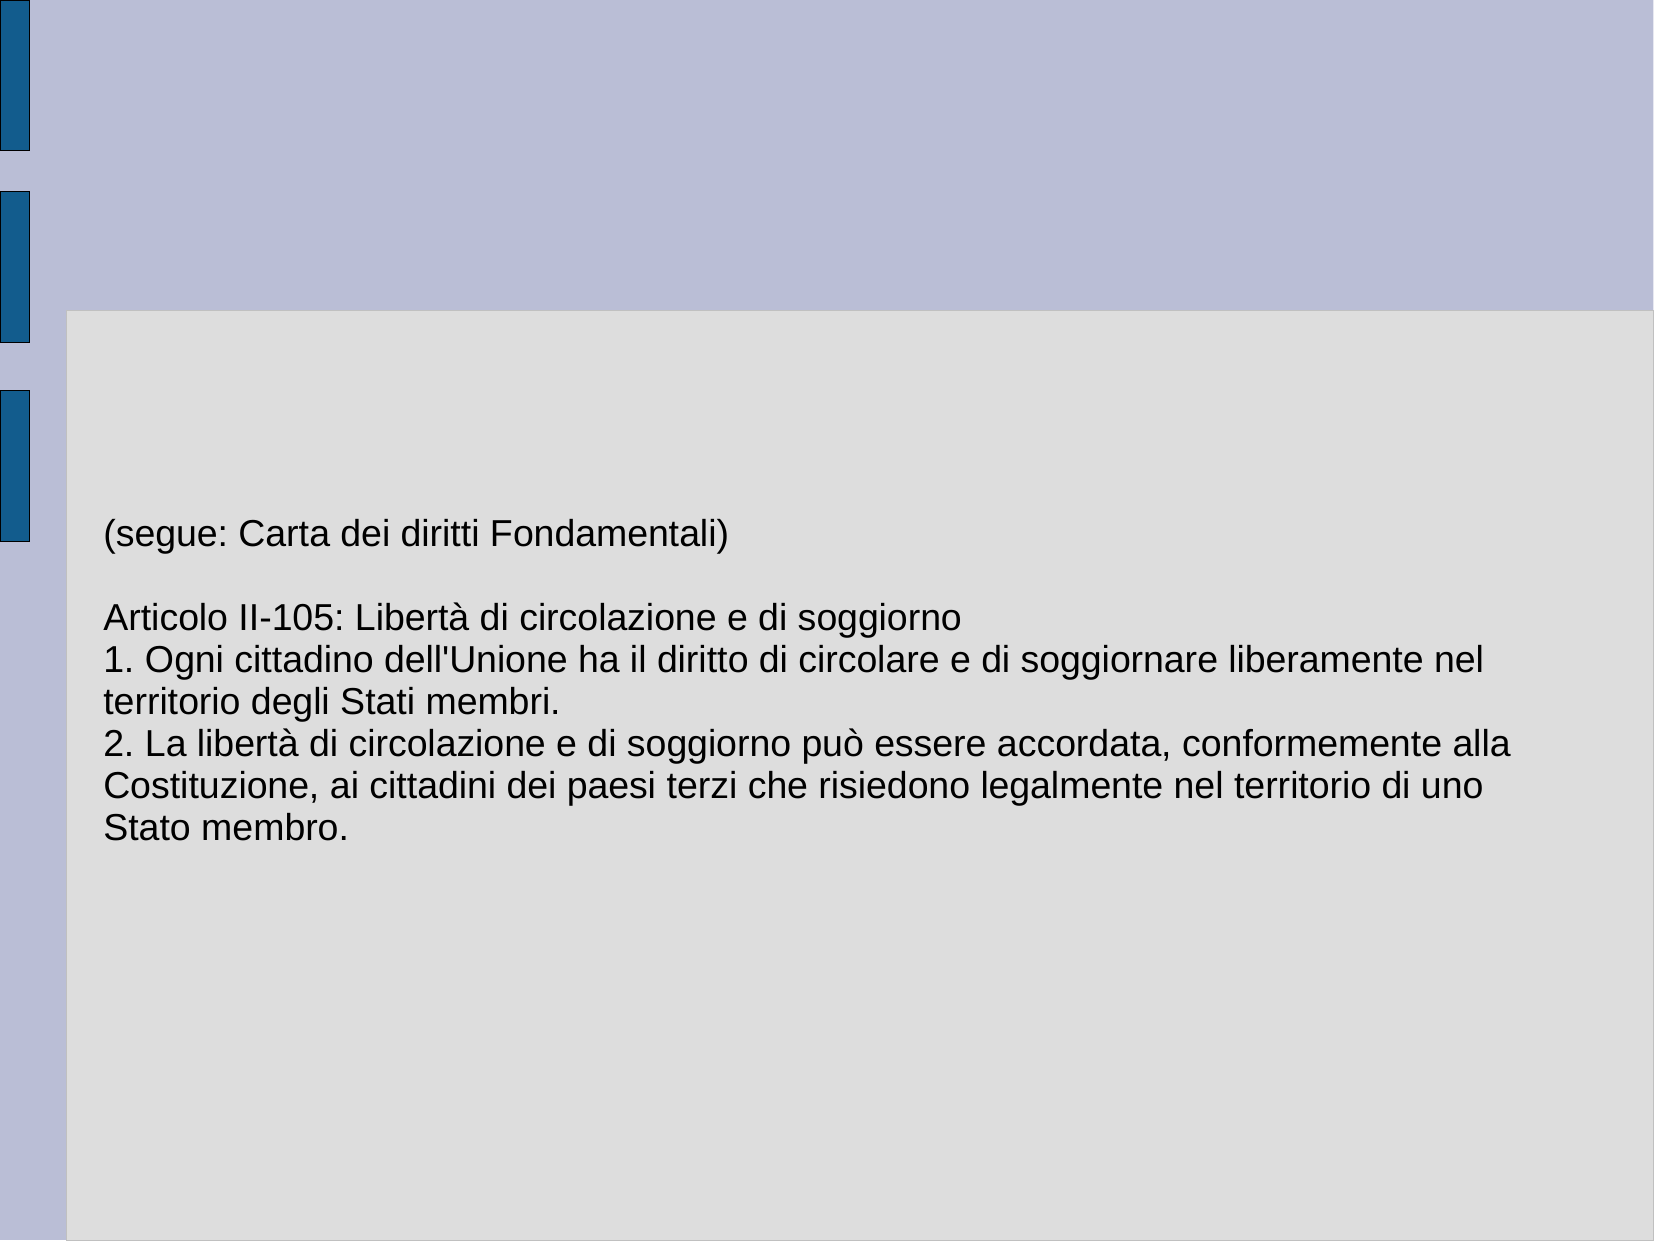

(segue: Carta dei diritti Fondamentali)
Articolo II-105: Libertà di circolazione e di soggiorno
1. Ogni cittadino dell'Unione ha il diritto di circolare e di soggiornare liberamente nel territorio degli Stati membri.
2. La libertà di circolazione e di soggiorno può essere accordata, conformemente alla
Costituzione, ai cittadini dei paesi terzi che risiedono legalmente nel territorio di uno Stato membro.